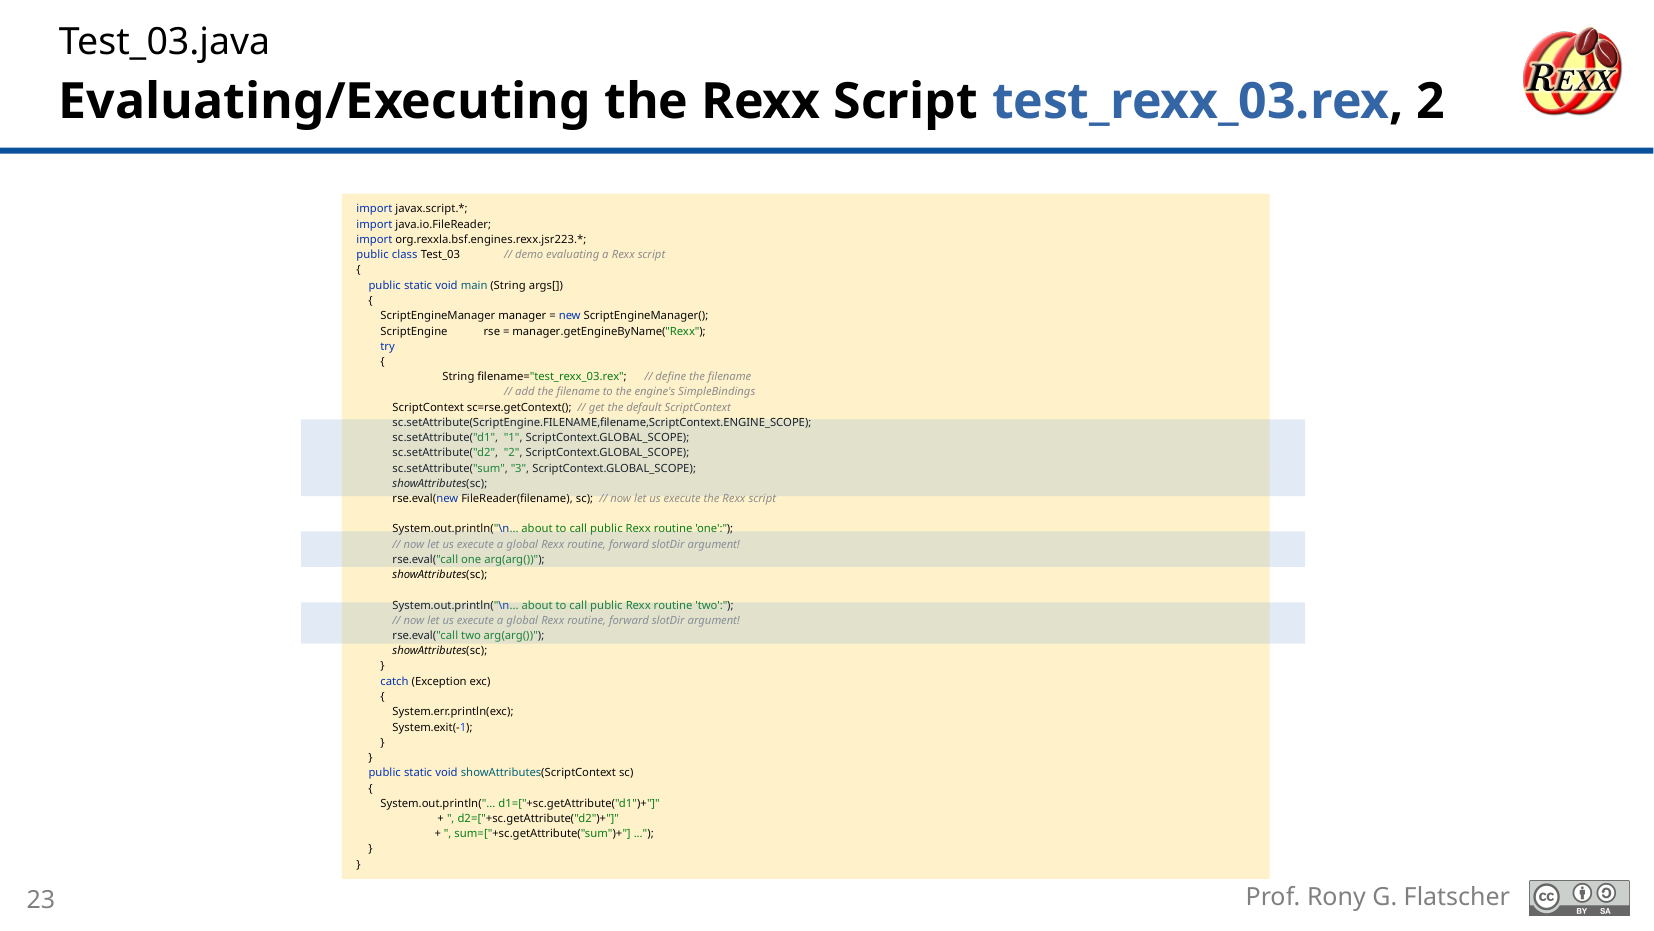

# Test_03.java Evaluating/Executing the Rexx Script test_rexx_03.rex, 2
import javax.script.*;
import java.io.FileReader;
import org.rexxla.bsf.engines.rexx.jsr223.*;
public class Test_03 	// demo evaluating a Rexx script
{
 public static void main (String args[])
 {
 ScriptEngineManager manager = new ScriptEngineManager();
 ScriptEngine rse = manager.getEngineByName("Rexx");
 try
 {
	 String filename="test_rexx_03.rex"; // define the filename
		// add the filename to the engine's SimpleBindings
 ScriptContext sc=rse.getContext(); // get the default ScriptContext
 sc.setAttribute(ScriptEngine.FILENAME,filename,ScriptContext.ENGINE_SCOPE);
 sc.setAttribute("d1", "1", ScriptContext.GLOBAL_SCOPE);
 sc.setAttribute("d2", "2", ScriptContext.GLOBAL_SCOPE);
 sc.setAttribute("sum", "3", ScriptContext.GLOBAL_SCOPE);
 showAttributes(sc);
 rse.eval(new FileReader(filename), sc); // now let us execute the Rexx script
 System.out.println("\n... about to call public Rexx routine 'one':");
 // now let us execute a global Rexx routine, forward slotDir argument!
 rse.eval("call one arg(arg())");
 showAttributes(sc);
 System.out.println("\n... about to call public Rexx routine 'two':");
 // now let us execute a global Rexx routine, forward slotDir argument!
 rse.eval("call two arg(arg())");
 showAttributes(sc);
 }
 catch (Exception exc)
 {
 System.err.println(exc);
 System.exit(-1);
 }
 }
 public static void showAttributes(ScriptContext sc)
 {
 System.out.println("... d1=["+sc.getAttribute("d1")+"]"
 + ", d2=["+sc.getAttribute("d2")+"]"
 + ", sum=["+sc.getAttribute("sum")+"] ...");
 }
}